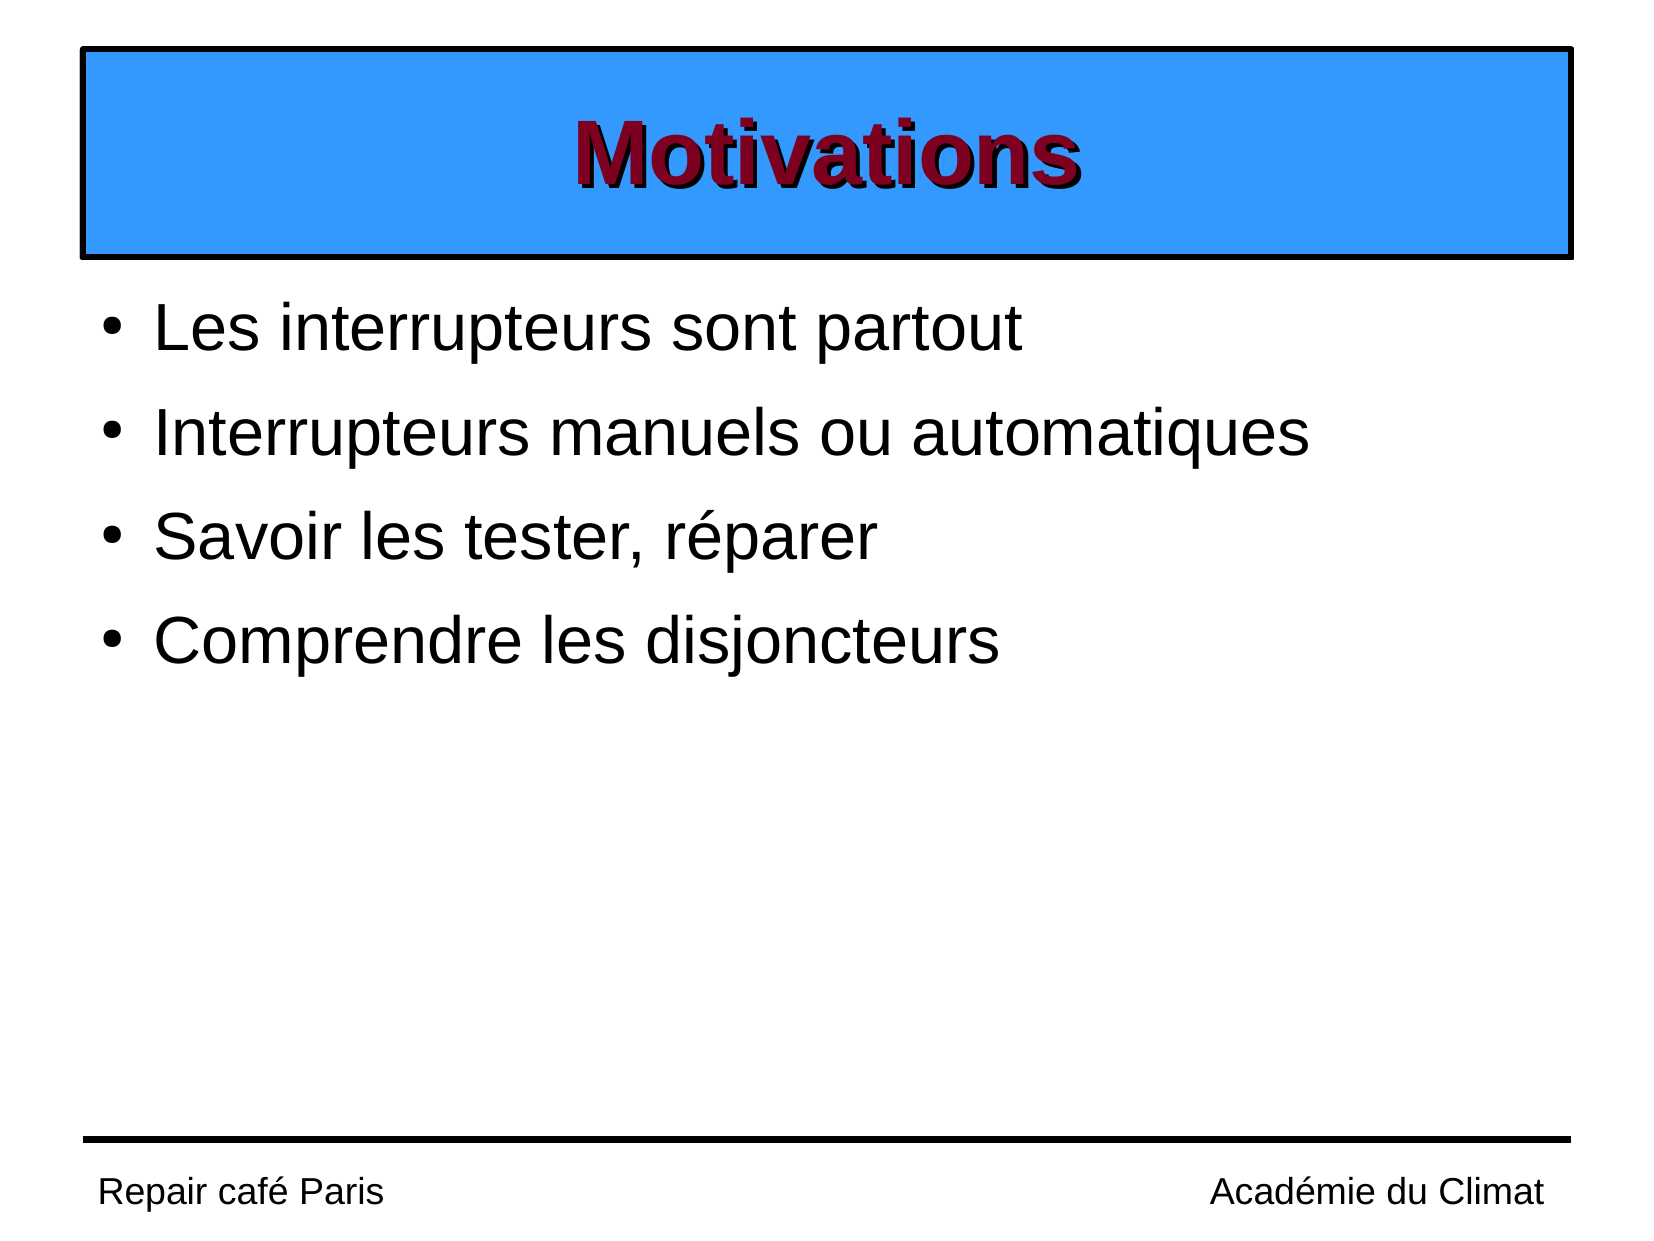

# Motivations
Les interrupteurs sont partout
Interrupteurs manuels ou automatiques
Savoir les tester, réparer
Comprendre les disjoncteurs
Repair café Paris	Académie du Climat